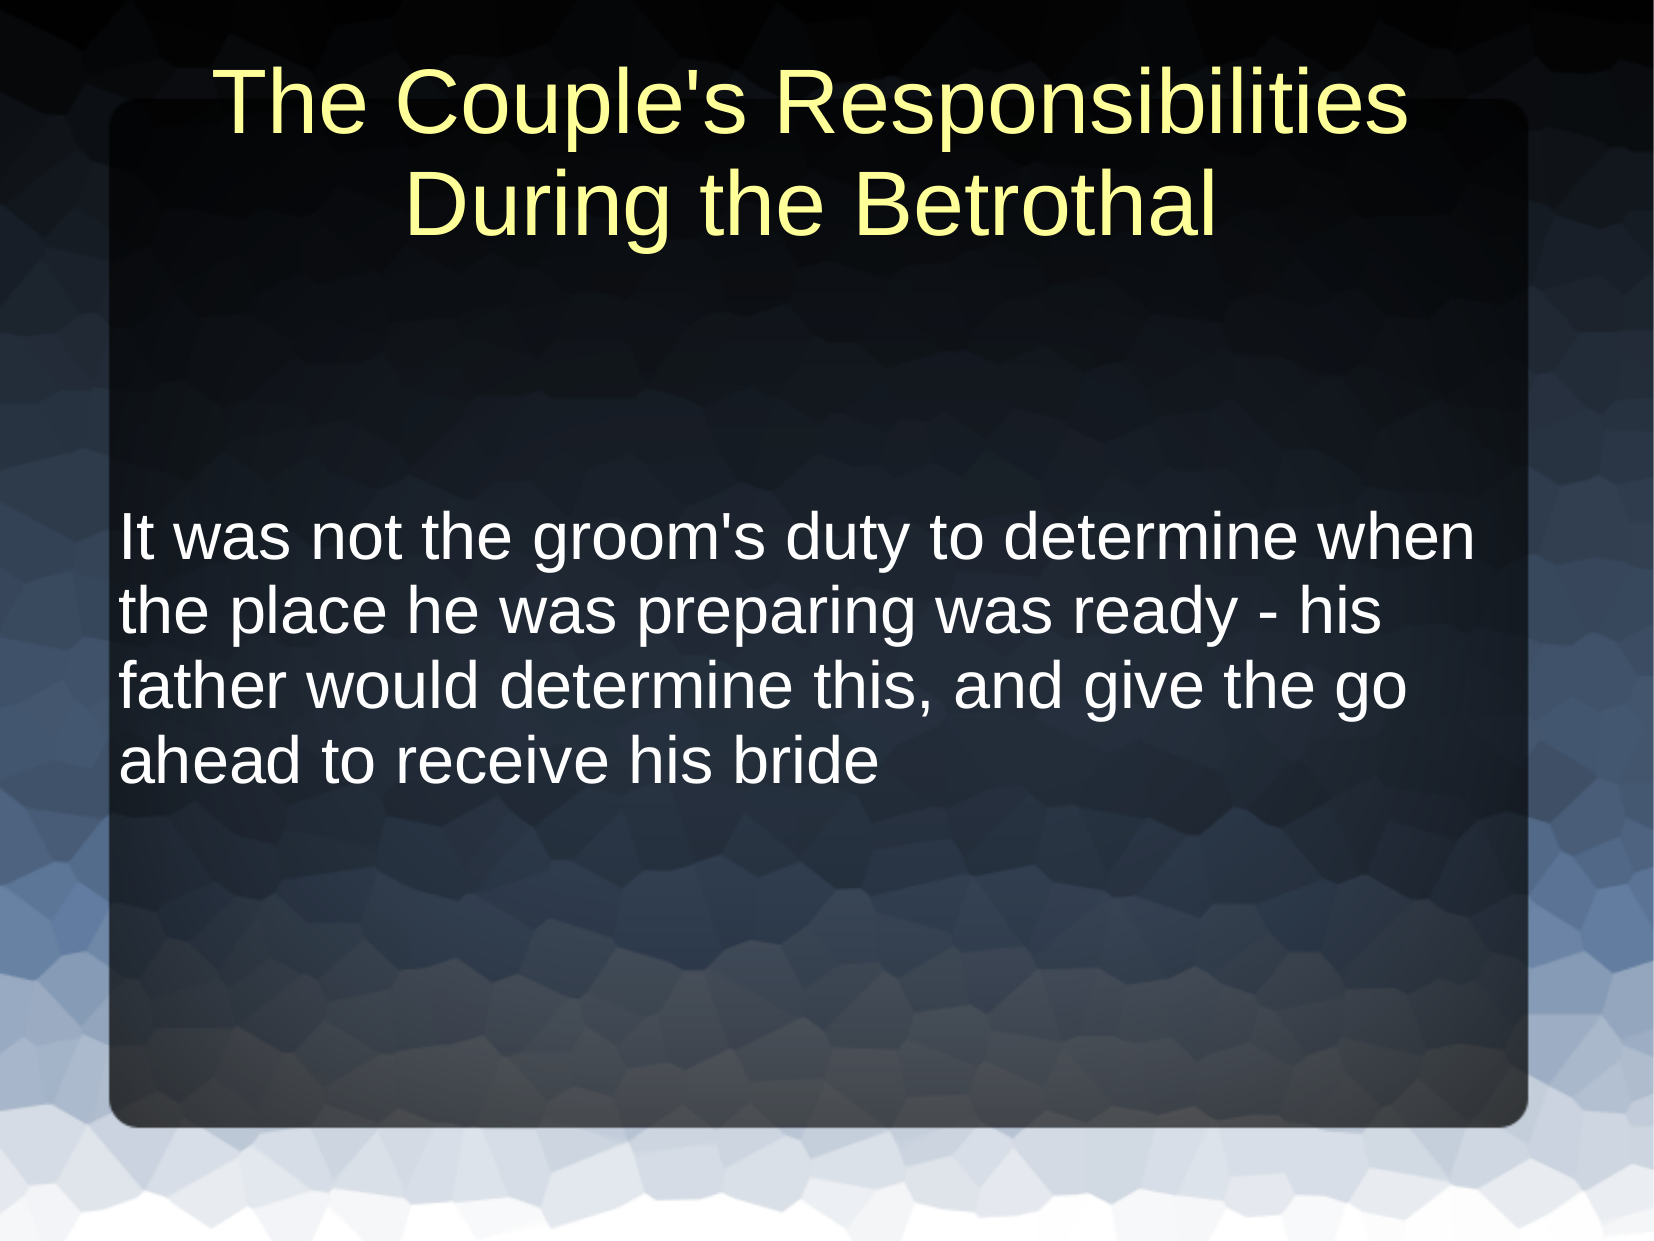

# The Couple's Responsibilities During the Betrothal
It was not the groom's duty to determine when the place he was preparing was ready - his father would determine this, and give the go ahead to receive his bride